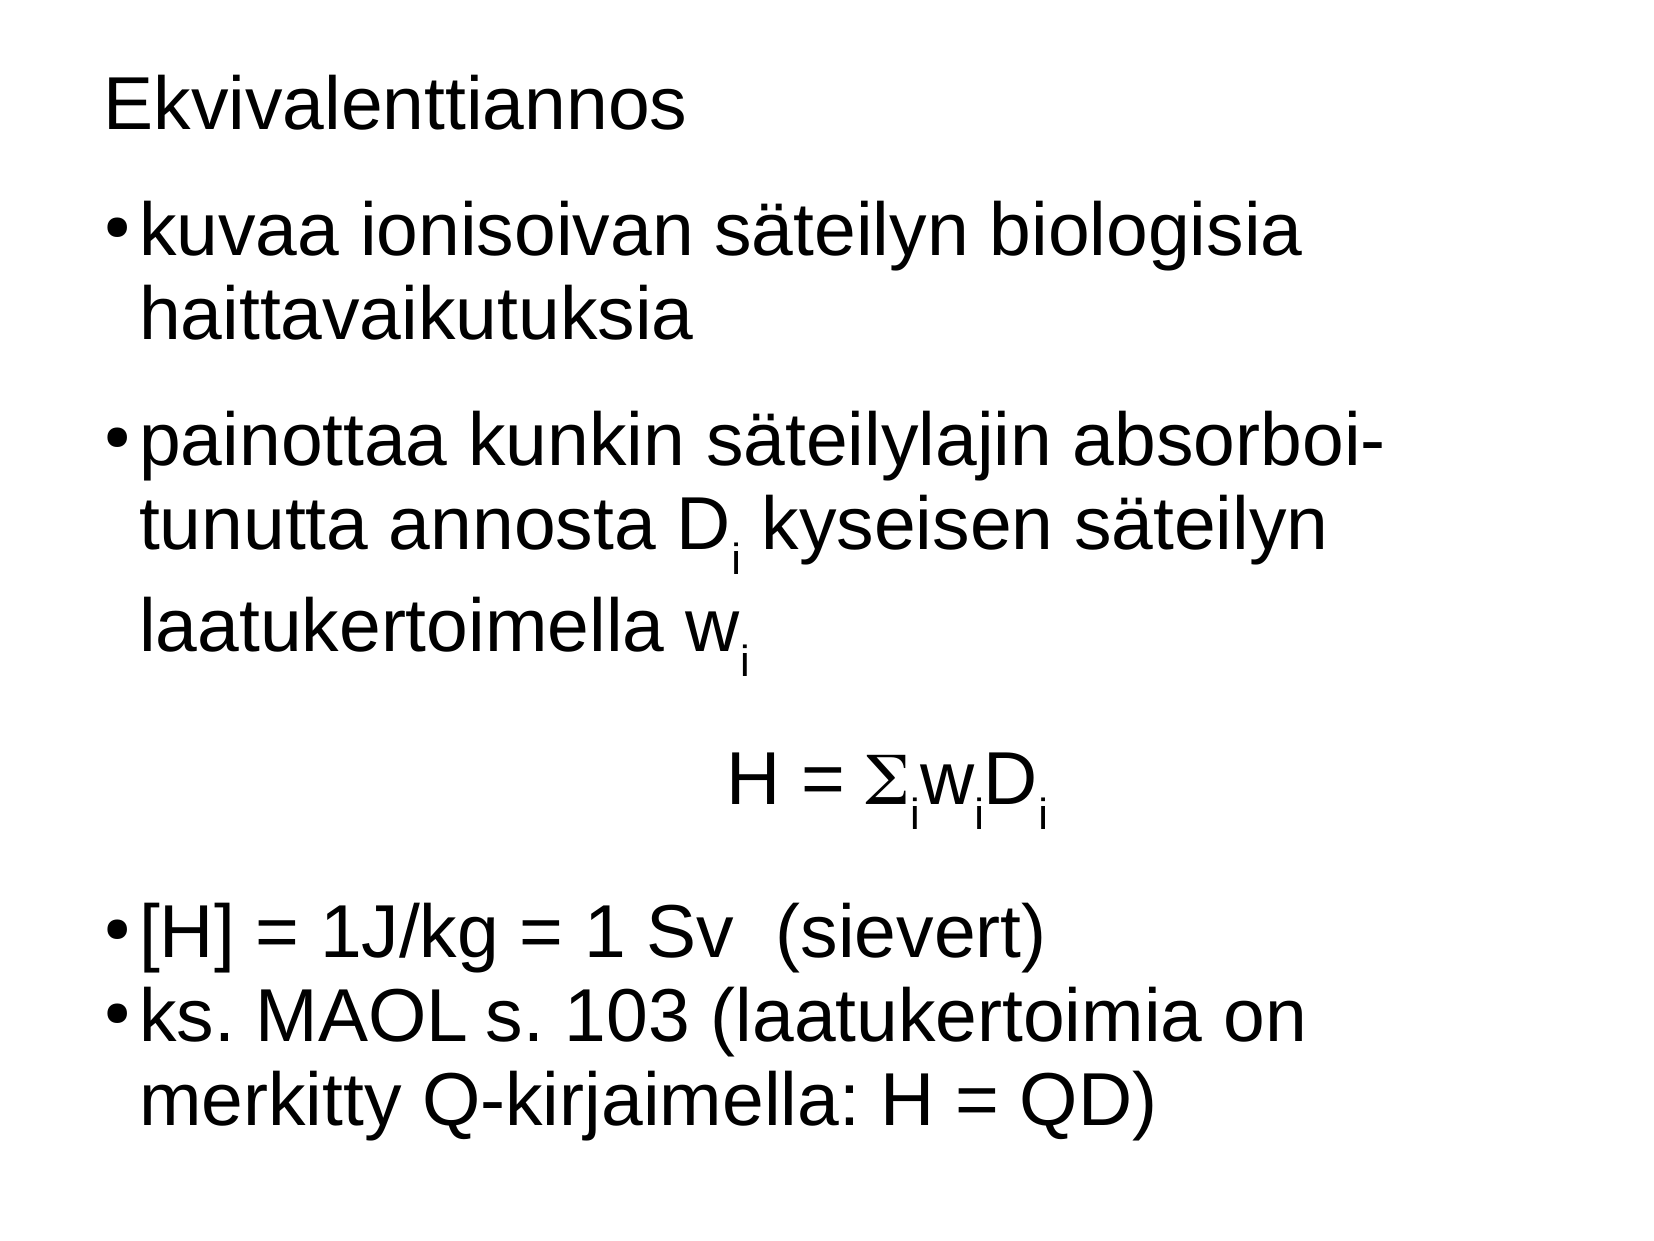

Ekvivalenttiannos
kuvaa ionisoivan säteilyn biologisia haittavaikutuksia
painottaa kunkin säteilylajin absorboi-tunutta annosta Di kyseisen säteilyn laatukertoimella wi
 H = SiwiDi
[H] = 1J/kg = 1 Sv (sievert)
ks. MAOL s. 103 (laatukertoimia on merkitty Q-kirjaimella: H = QD)